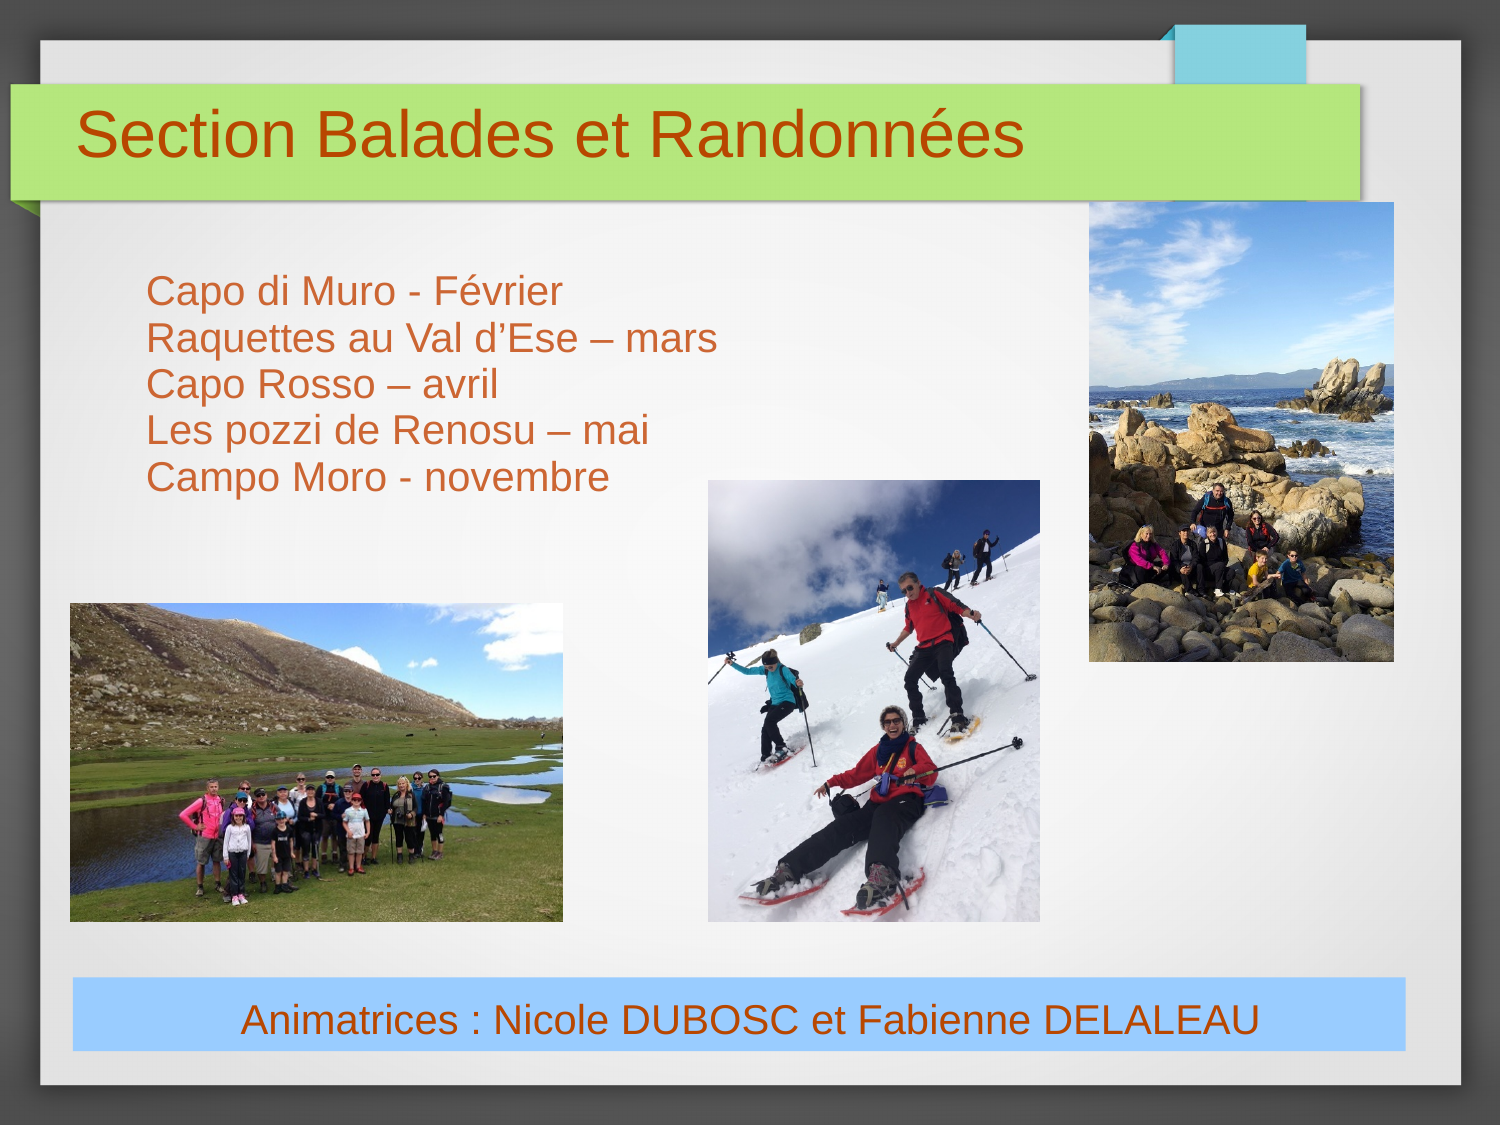

# Section Balades et Randonnées
Capo di Muro - Février
Raquettes au Val d’Ese – mars
Capo Rosso – avril
Les pozzi de Renosu – mai
Campo Moro - novembre
Animatrices : Nicole DUBOSC et Fabienne DELALEAU